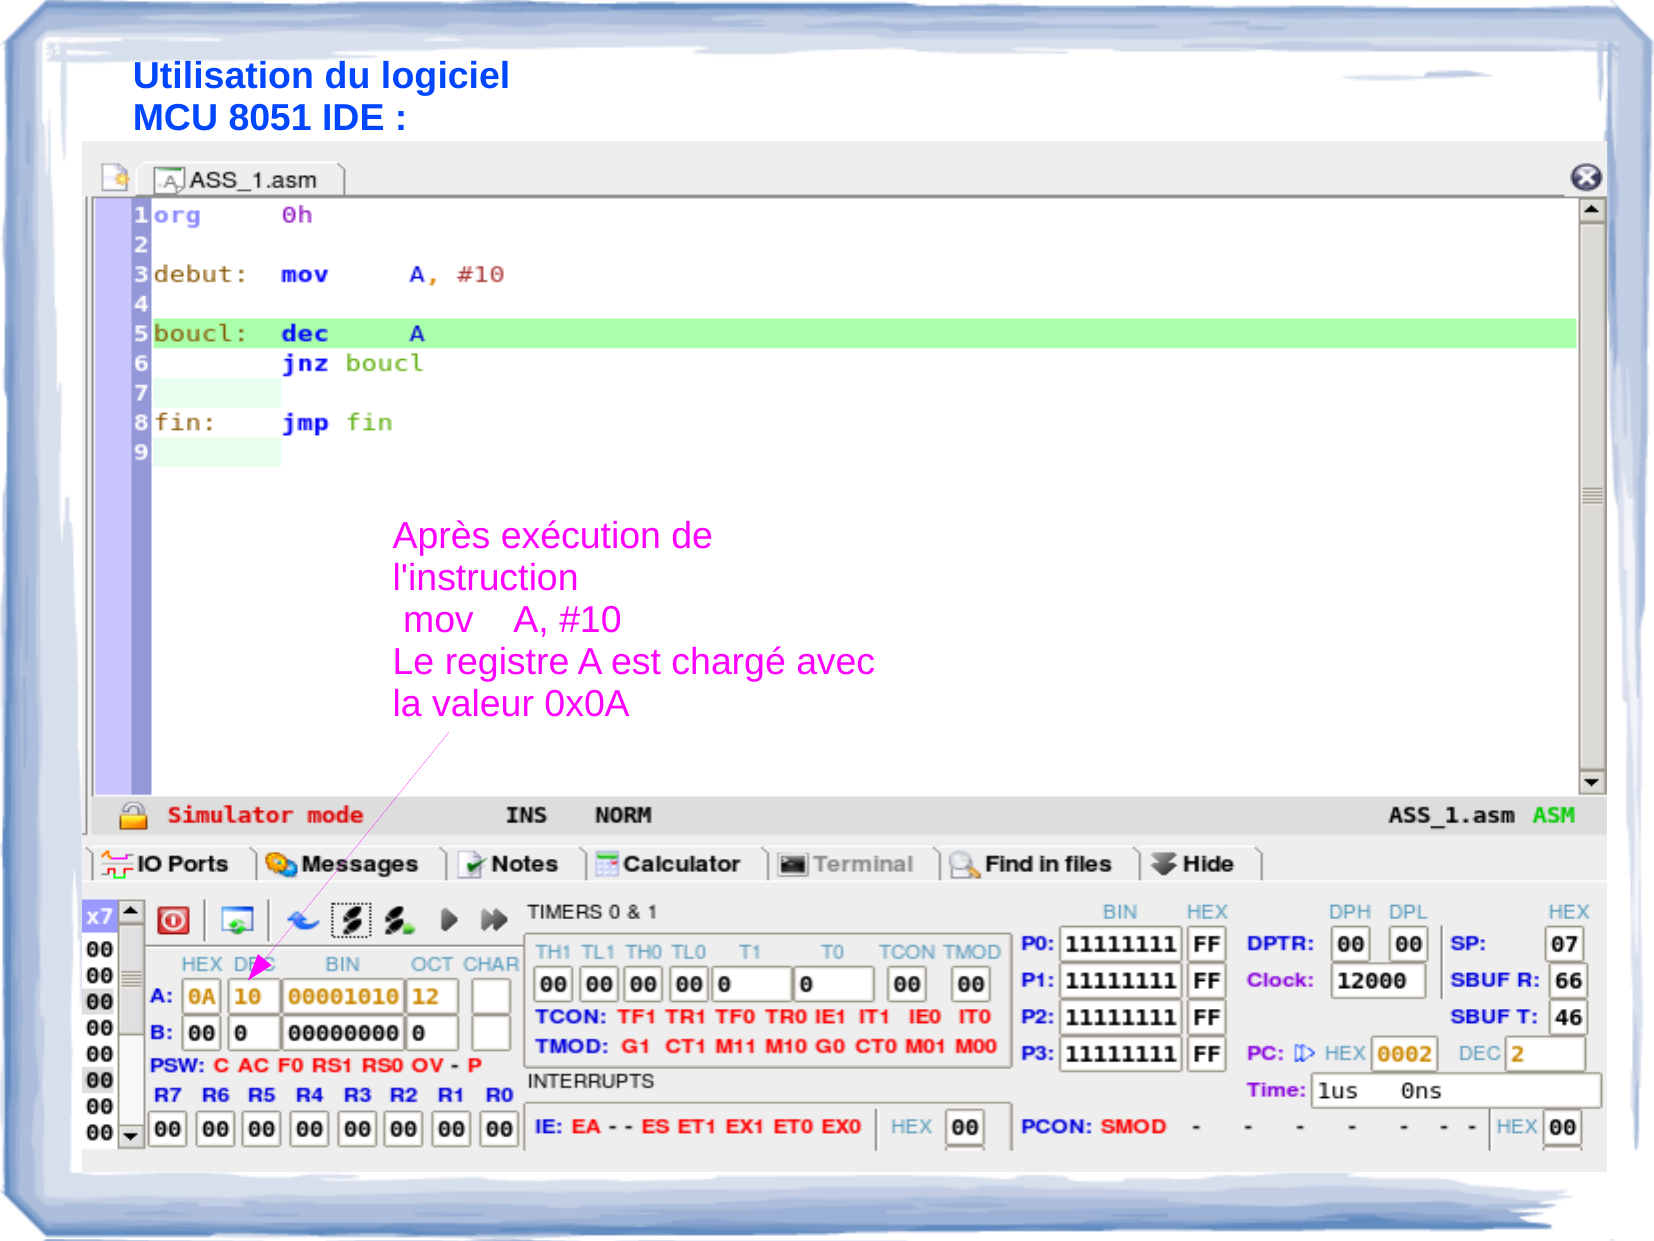

Utilisation du logiciel
MCU 8051 IDE :
Après exécution de l'instruction
 mov A, #10
Le registre A est chargé avec la valeur 0x0A
33